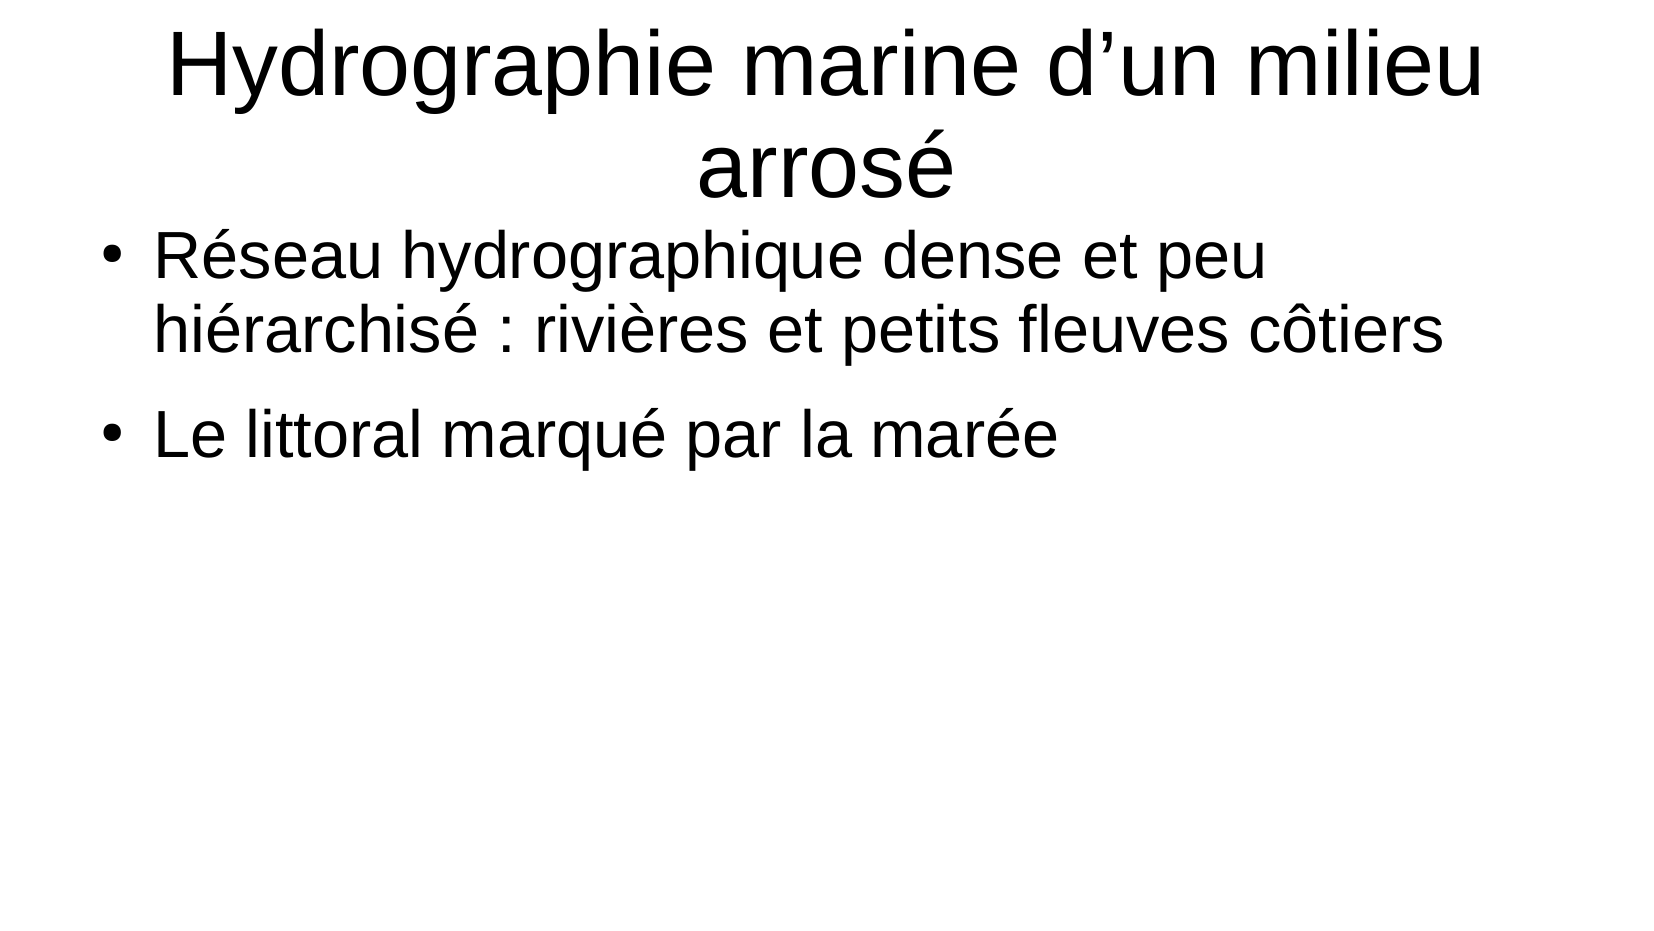

# Hydrographie marine d’un milieu arrosé
Réseau hydrographique dense et peu hiérarchisé : rivières et petits fleuves côtiers
Le littoral marqué par la marée